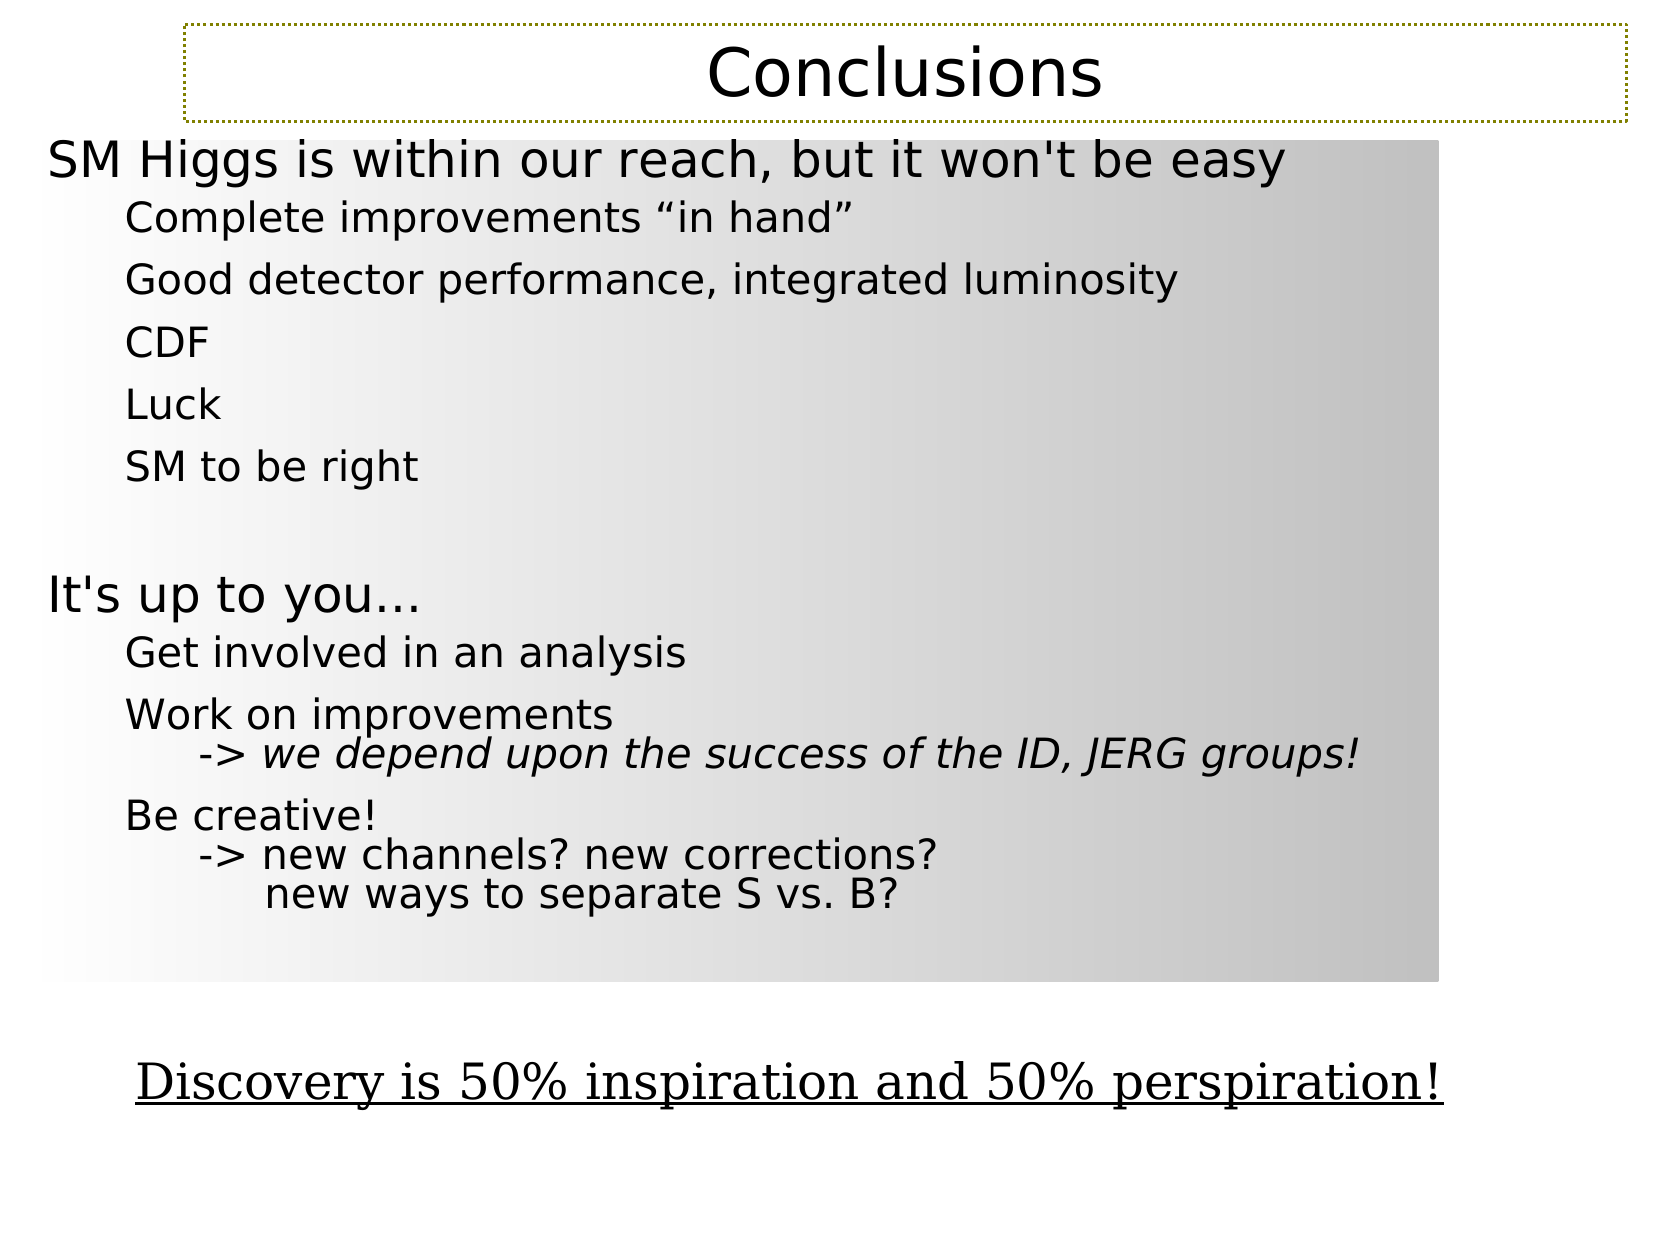

# Conclusions
SM Higgs is within our reach, but it won't be easy
Complete improvements “in hand”
Good detector performance, integrated luminosity
CDF
Luck
SM to be right
It's up to you...
Get involved in an analysis
Work on improvements
 -> we depend upon the success of the ID, JERG groups!
Be creative!
 -> new channels? new corrections?
 new ways to separate S vs. B?
Discovery is 50% inspiration and 50% perspiration!